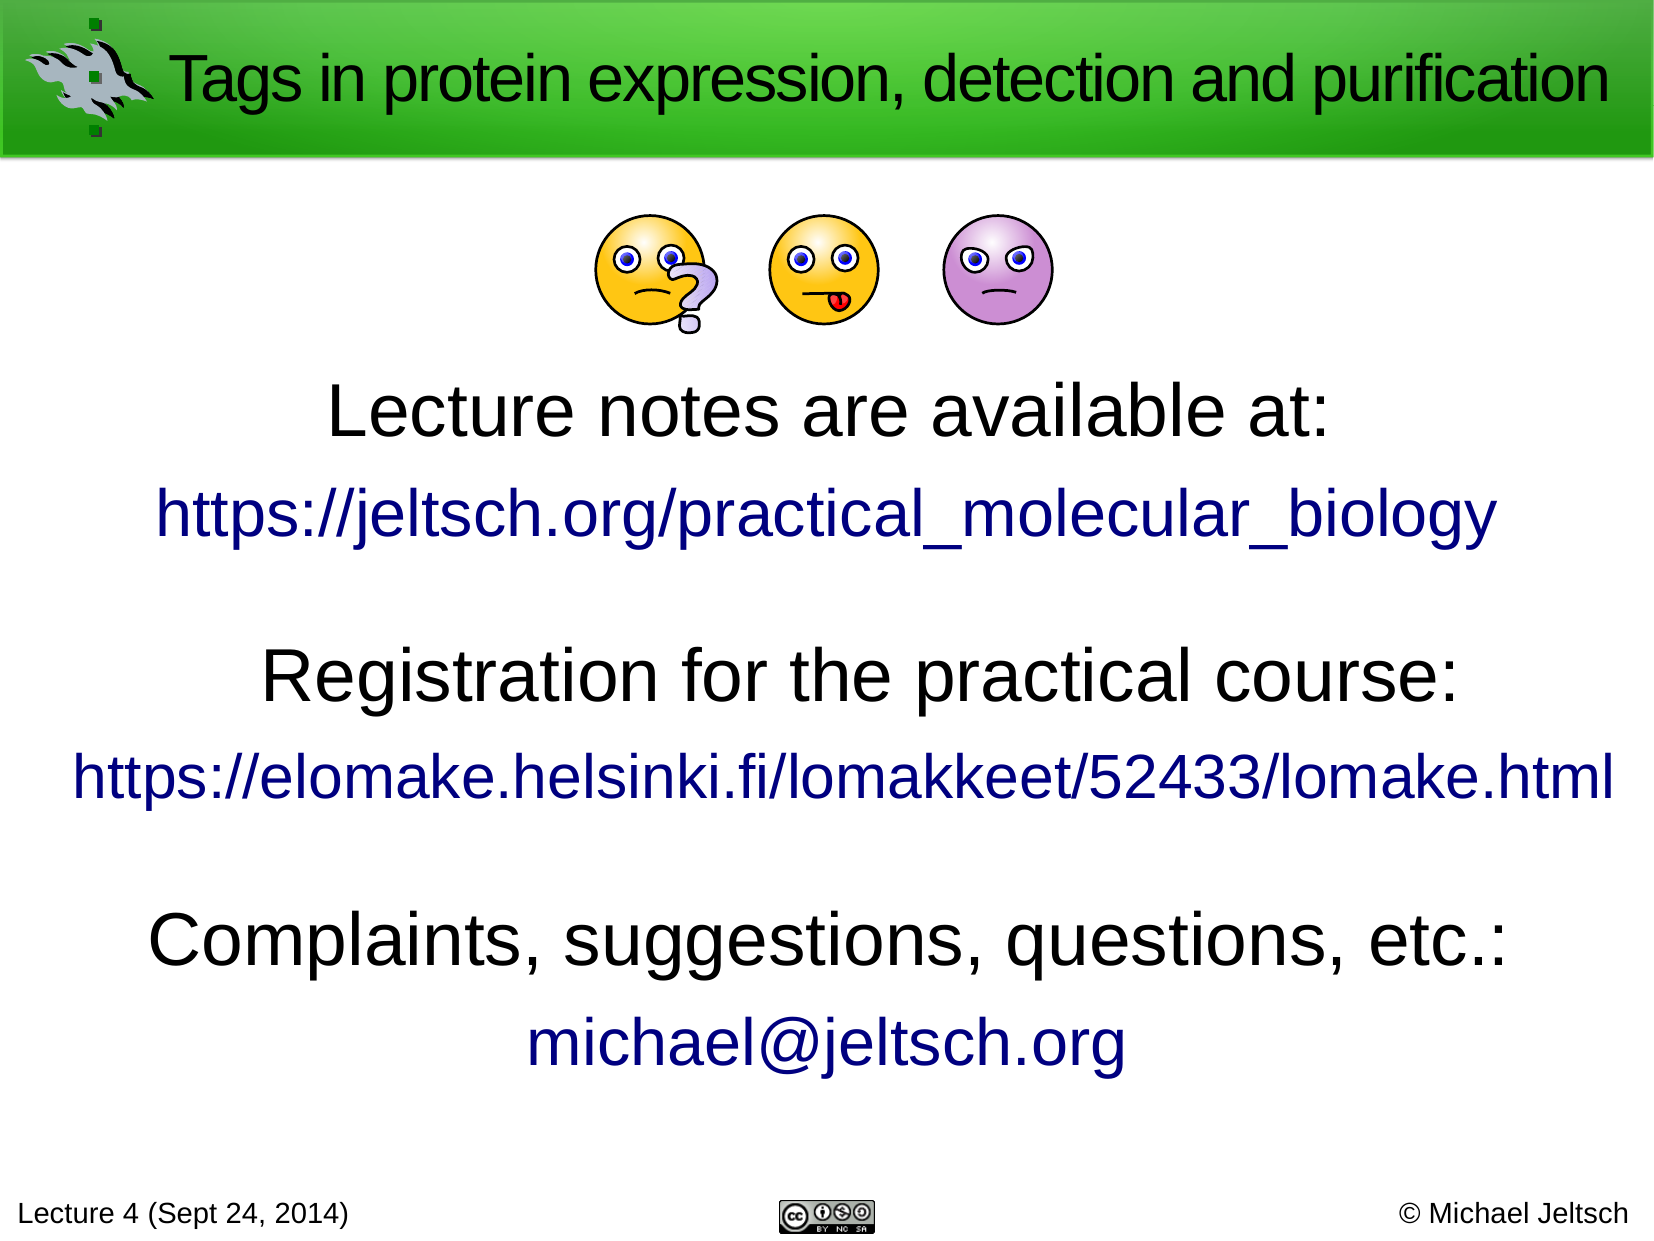

Tags in protein expression, detection and purification
# Lecture notes are available at:
https://jeltsch.org/practical_molecular_biology
Registration for the practical course:
https://elomake.helsinki.fi/lomakkeet/52433/lomake.html
Complaints, suggestions, questions, etc.:
michael@jeltsch.org